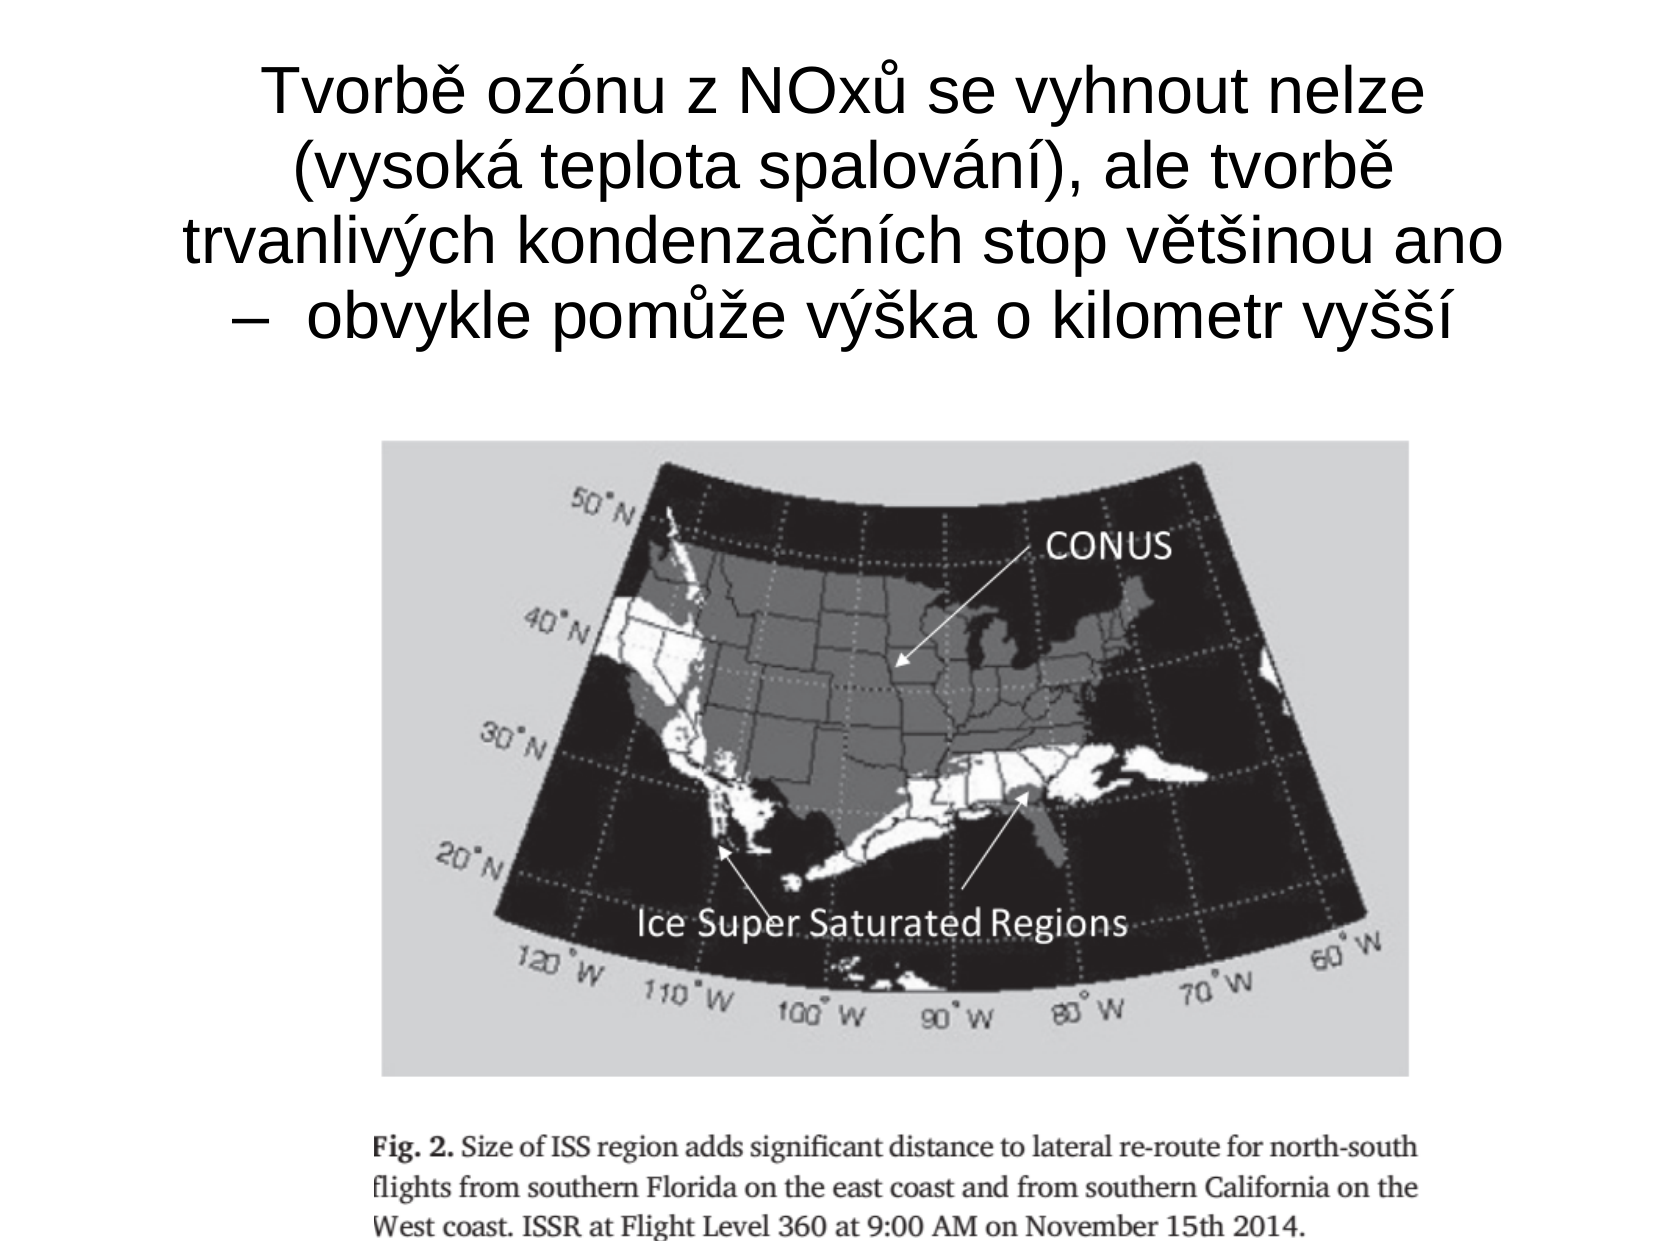

# Tvorbě ozónu z NOxů se vyhnout nelze (vysoká teplota spalování), ale tvorbě trvanlivých kondenzačních stop většinou ano – obvykle pomůže výška o kilometr vyšší